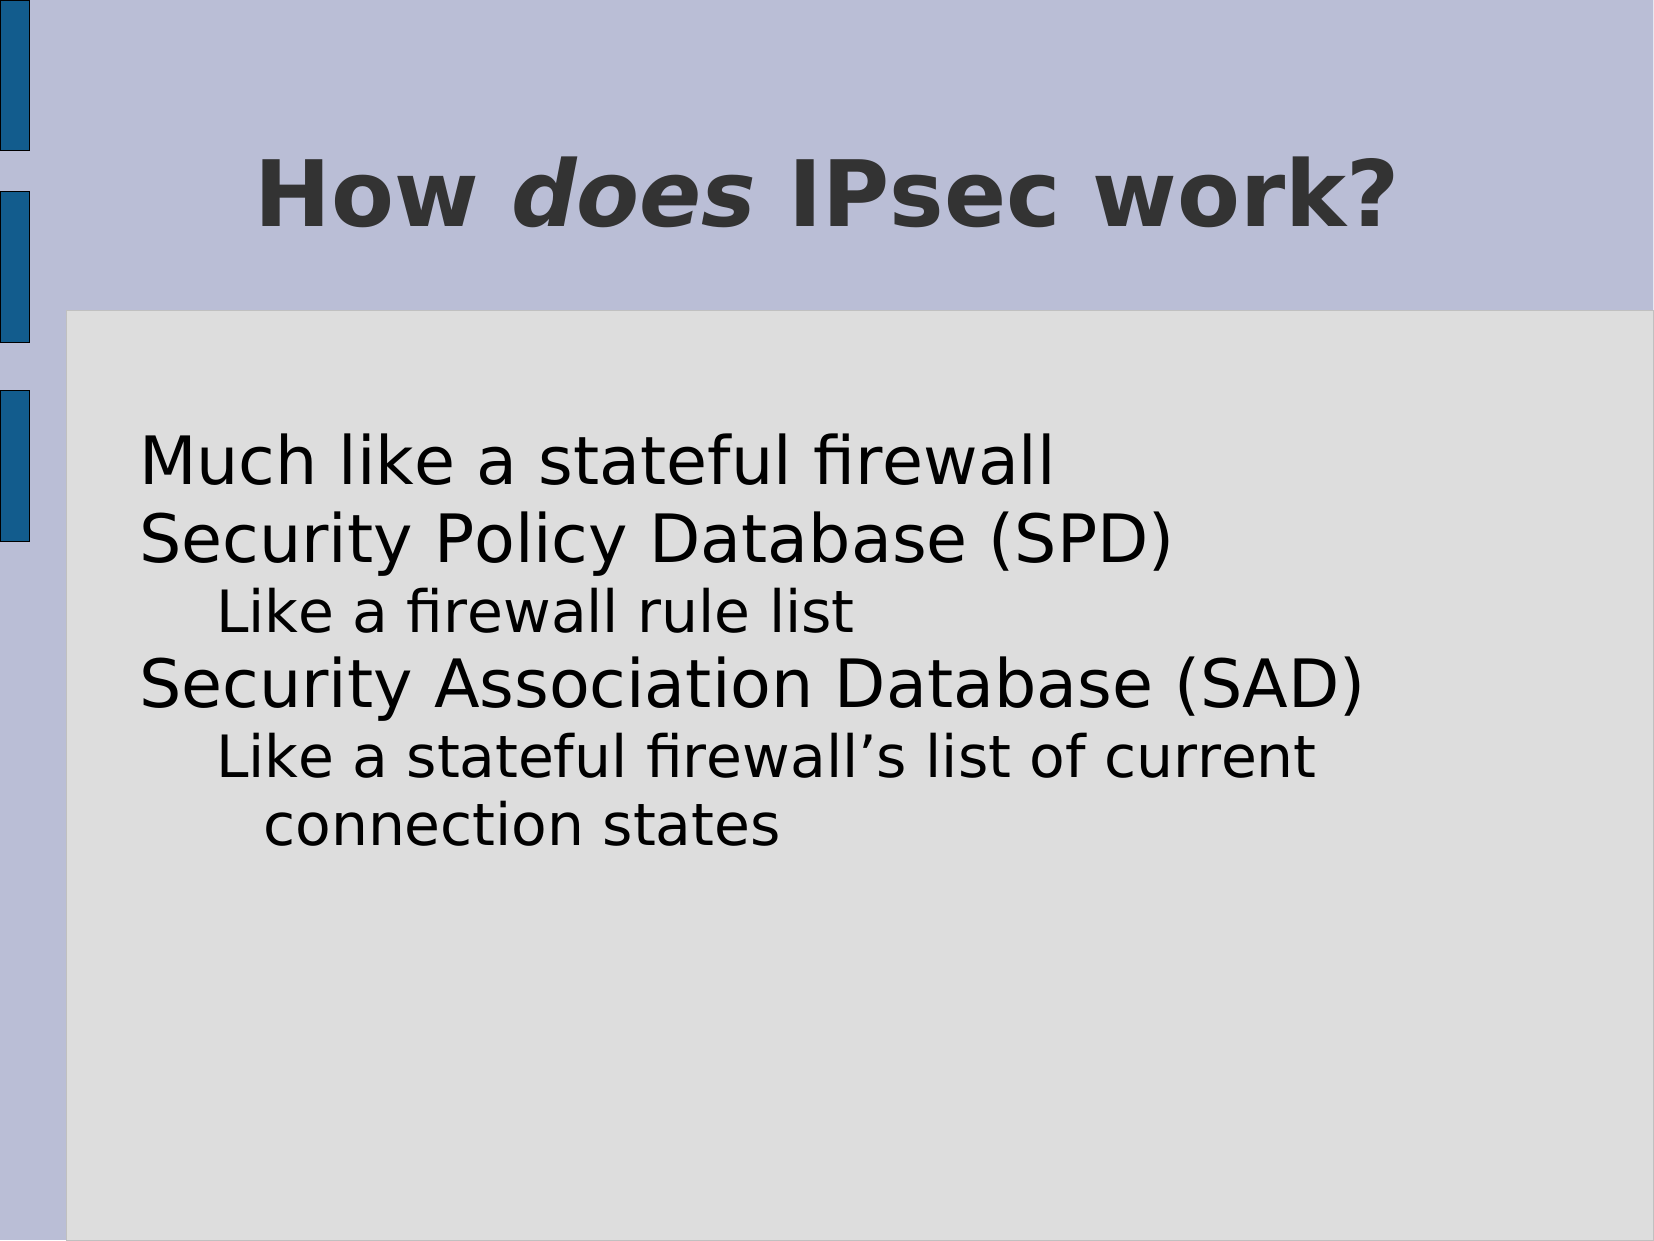

# How does IPsec work?
Much like a stateful firewall
Security Policy Database (SPD)
Like a firewall rule list
Security Association Database (SAD)
Like a stateful firewall’s list of current connection states